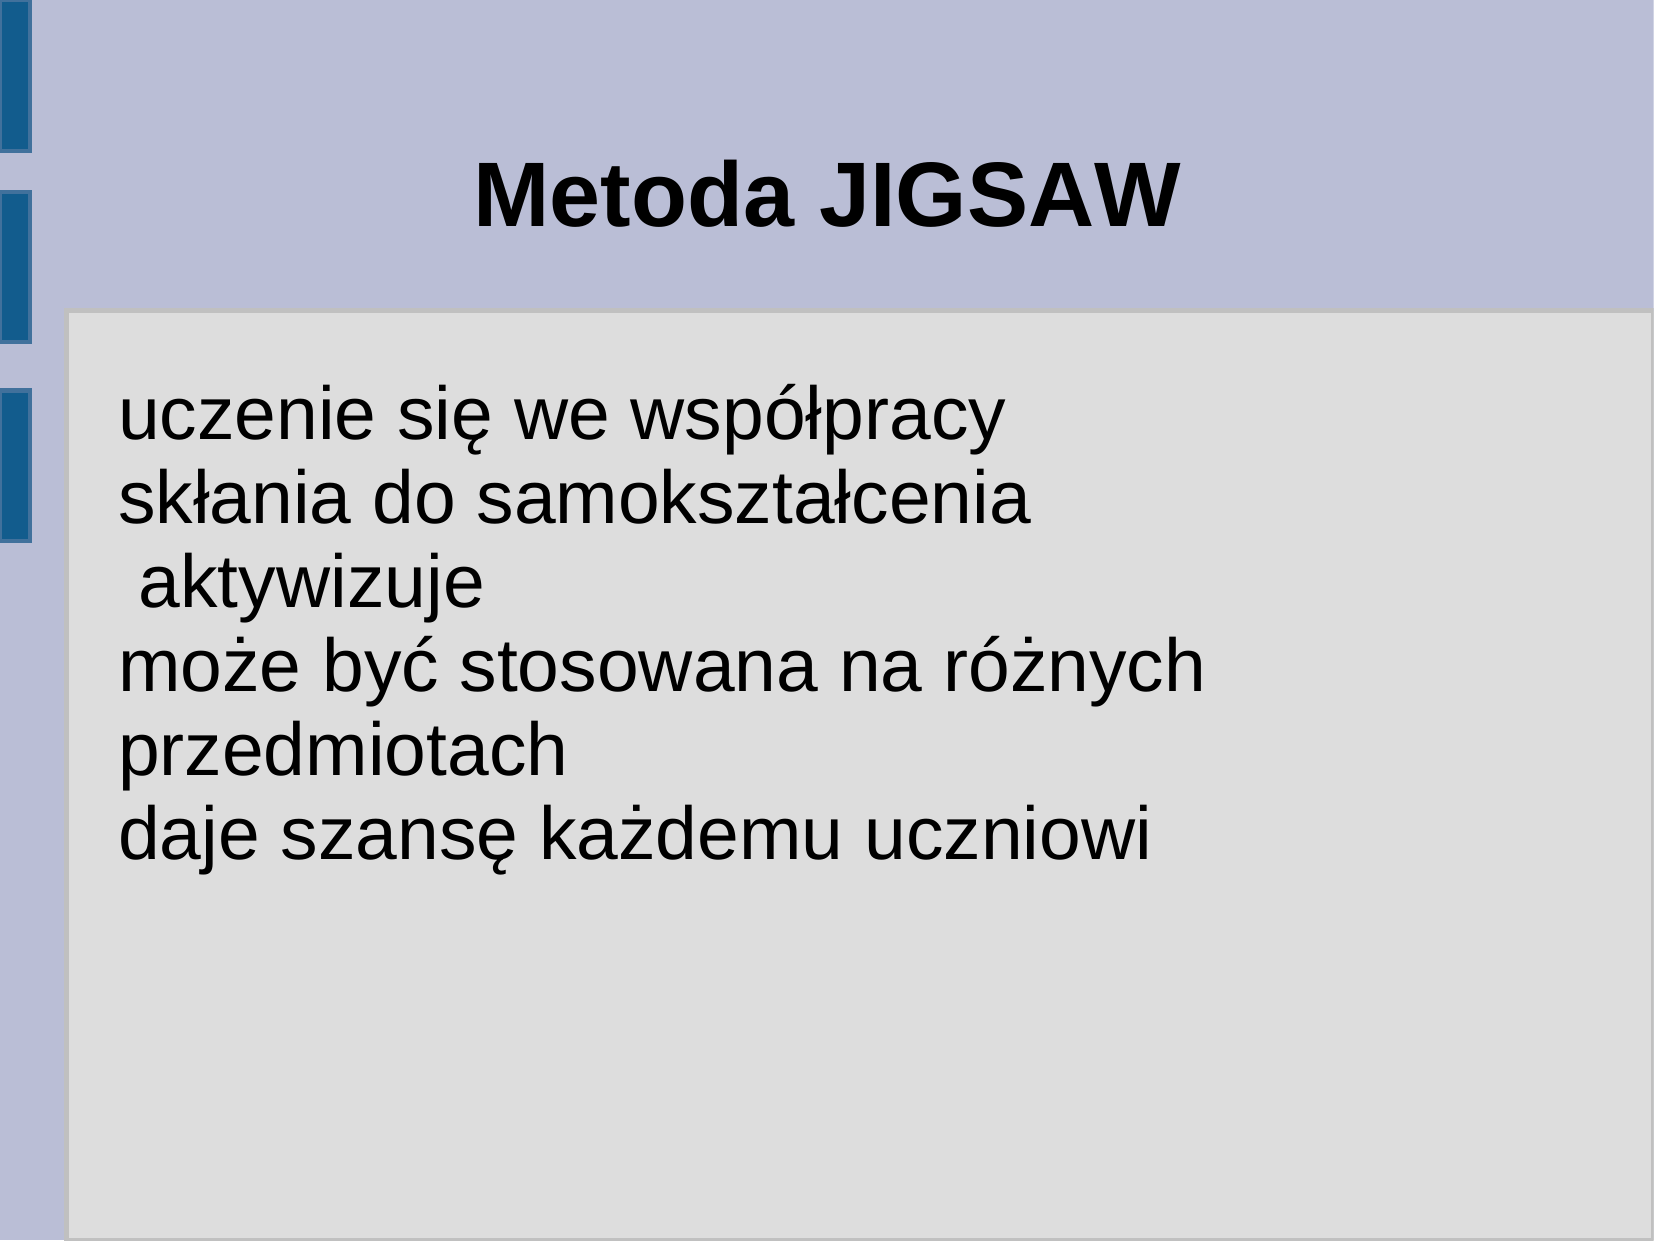

# Metoda JIGSAW
uczenie się we współpracy
skłania do samokształcenia
 aktywizuje
może być stosowana na różnych przedmiotach
daje szansę każdemu uczniowi